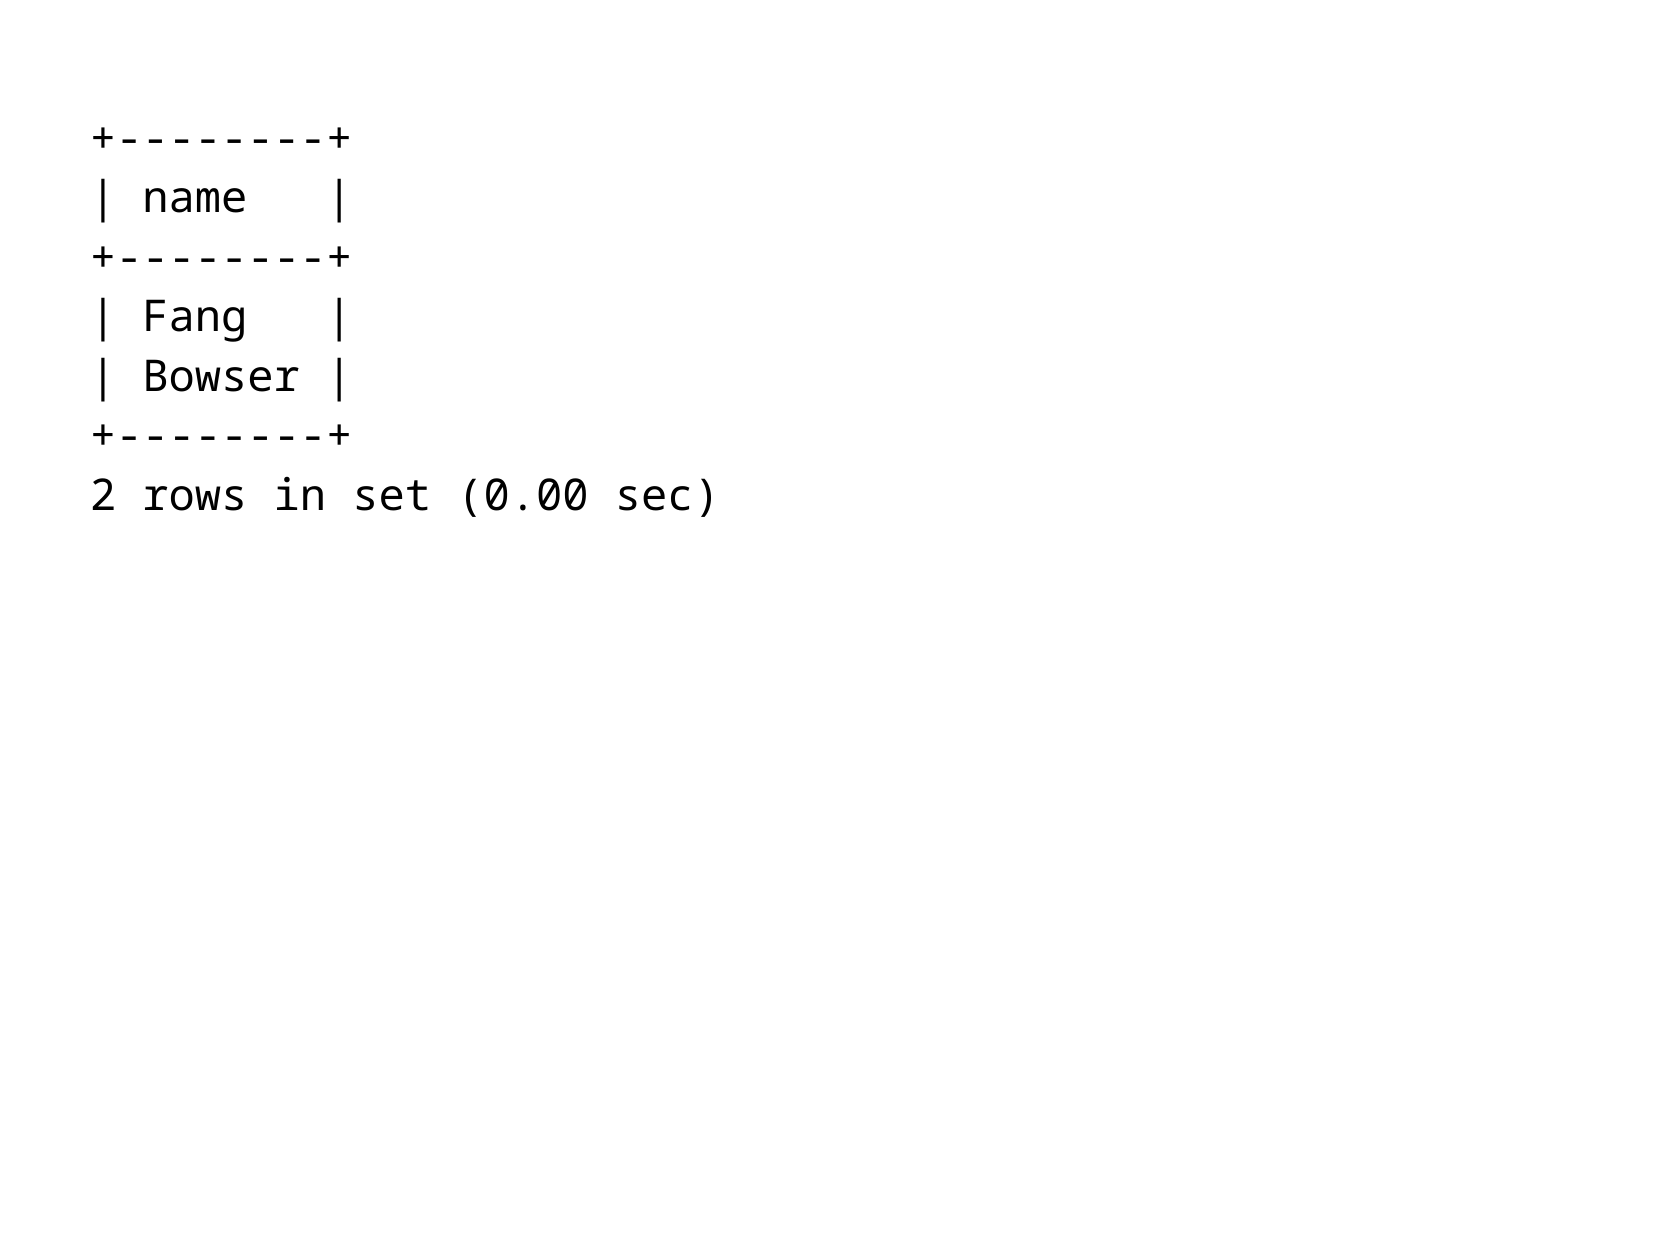

+--------+
| name |
+--------+
| Fang |
| Bowser |
+--------+
2 rows in set (0.00 sec)